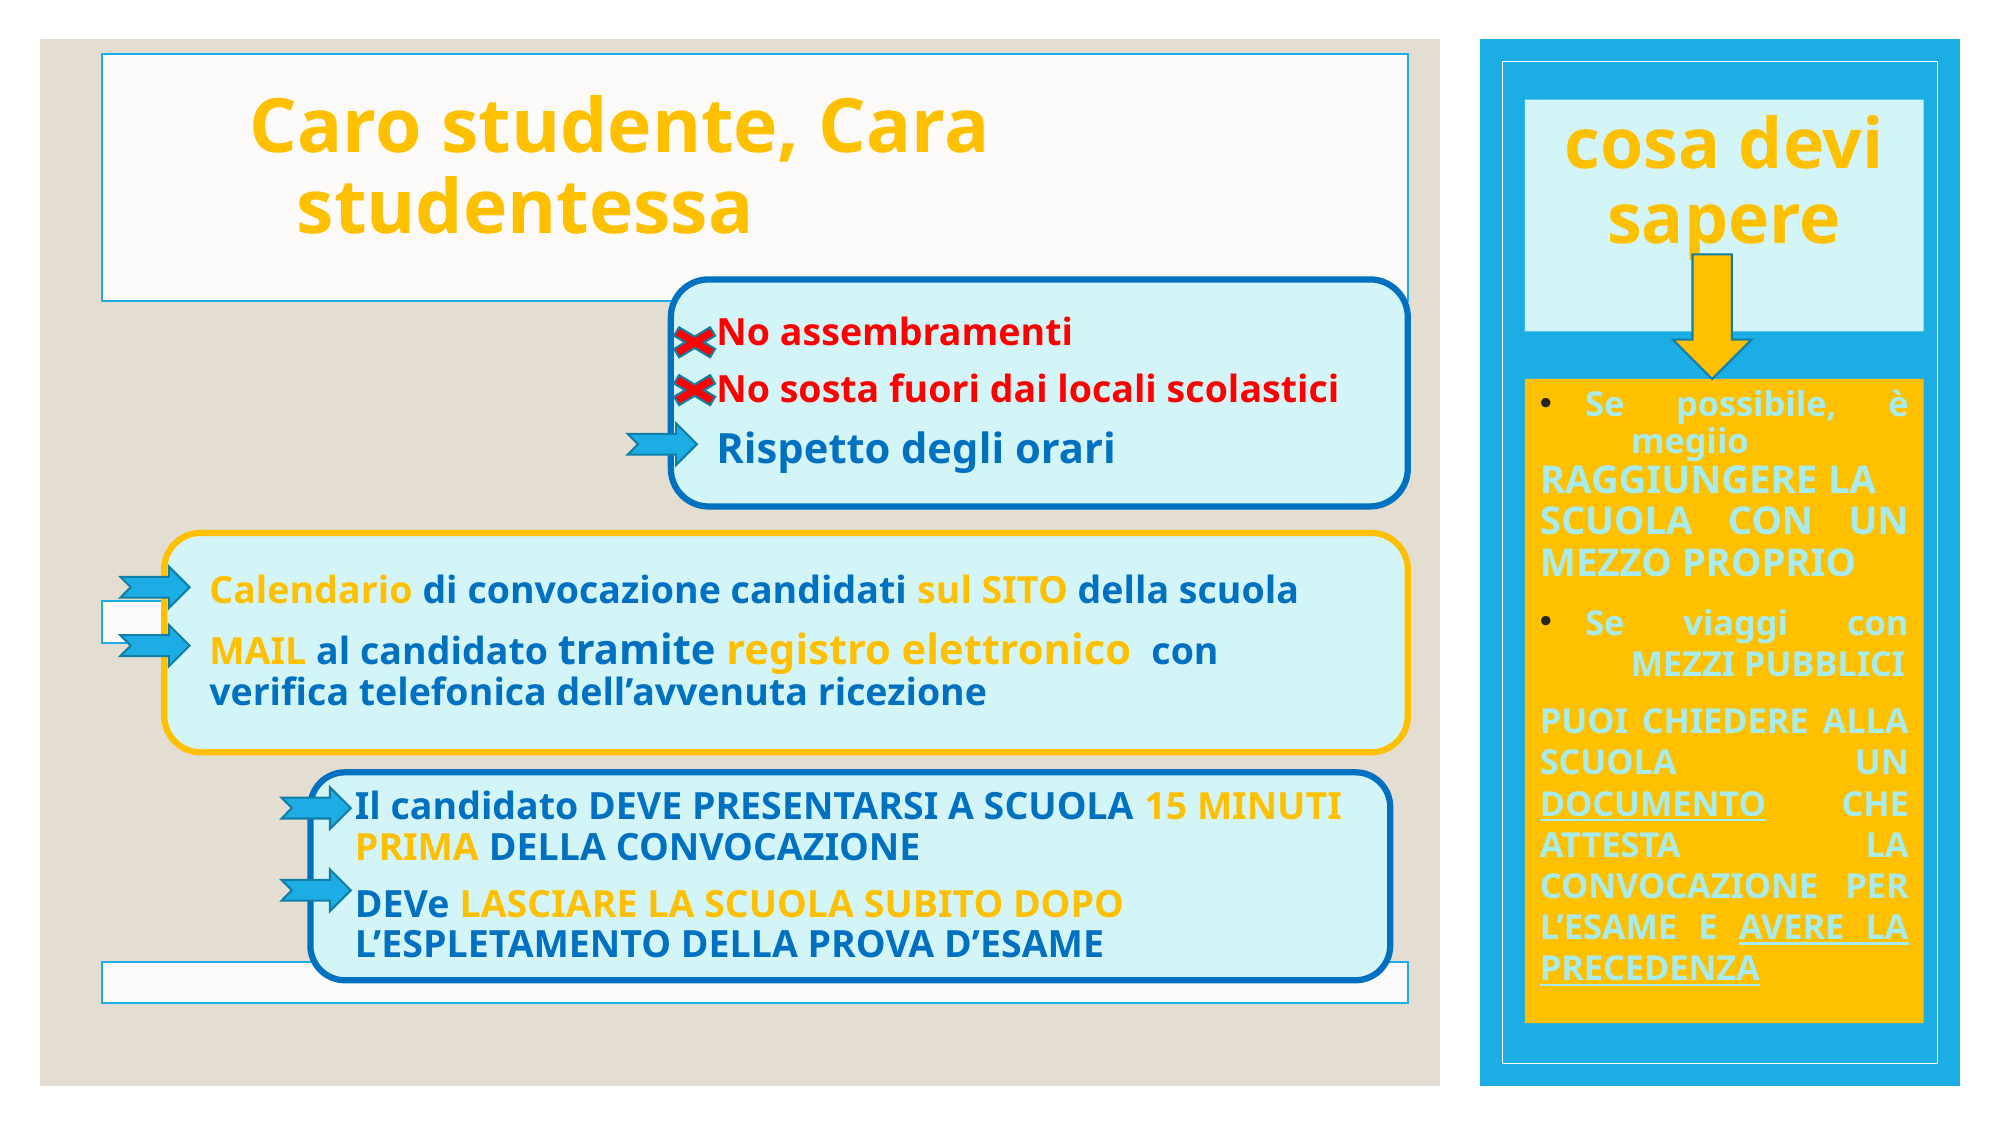

Caro studente, Cara studentessa
No assembramenti
No sosta fuori dai locali scolastici
Rispetto degli orari
Calendario di convocazione candidati sul SITO della scuola
MAIL al candidato tramite registro elettronico con verifica telefonica dell’avvenuta ricezione
Il candidato DEVE PRESENTARSI A SCUOLA 15 MINUTI PRIMA DELLA CONVOCAZIONE
DEVe LASCIARE LA SCUOLA SUBITO DOPO L’ESPLETAMENTO DELLA PROVA D’ESAME
# cosa devi sapere
Se possibile, è megiio
raggiungere la scuola con un mezzo proprio
Se viaggi con MEZZI PUBBLICI
PUOI CHIEDERE ALLA SCUOLA UN DOCUMENTO CHE ATTESTA LA CONVOCAZIONE PER L’ESAME E AVERE LA PRECEDENZA